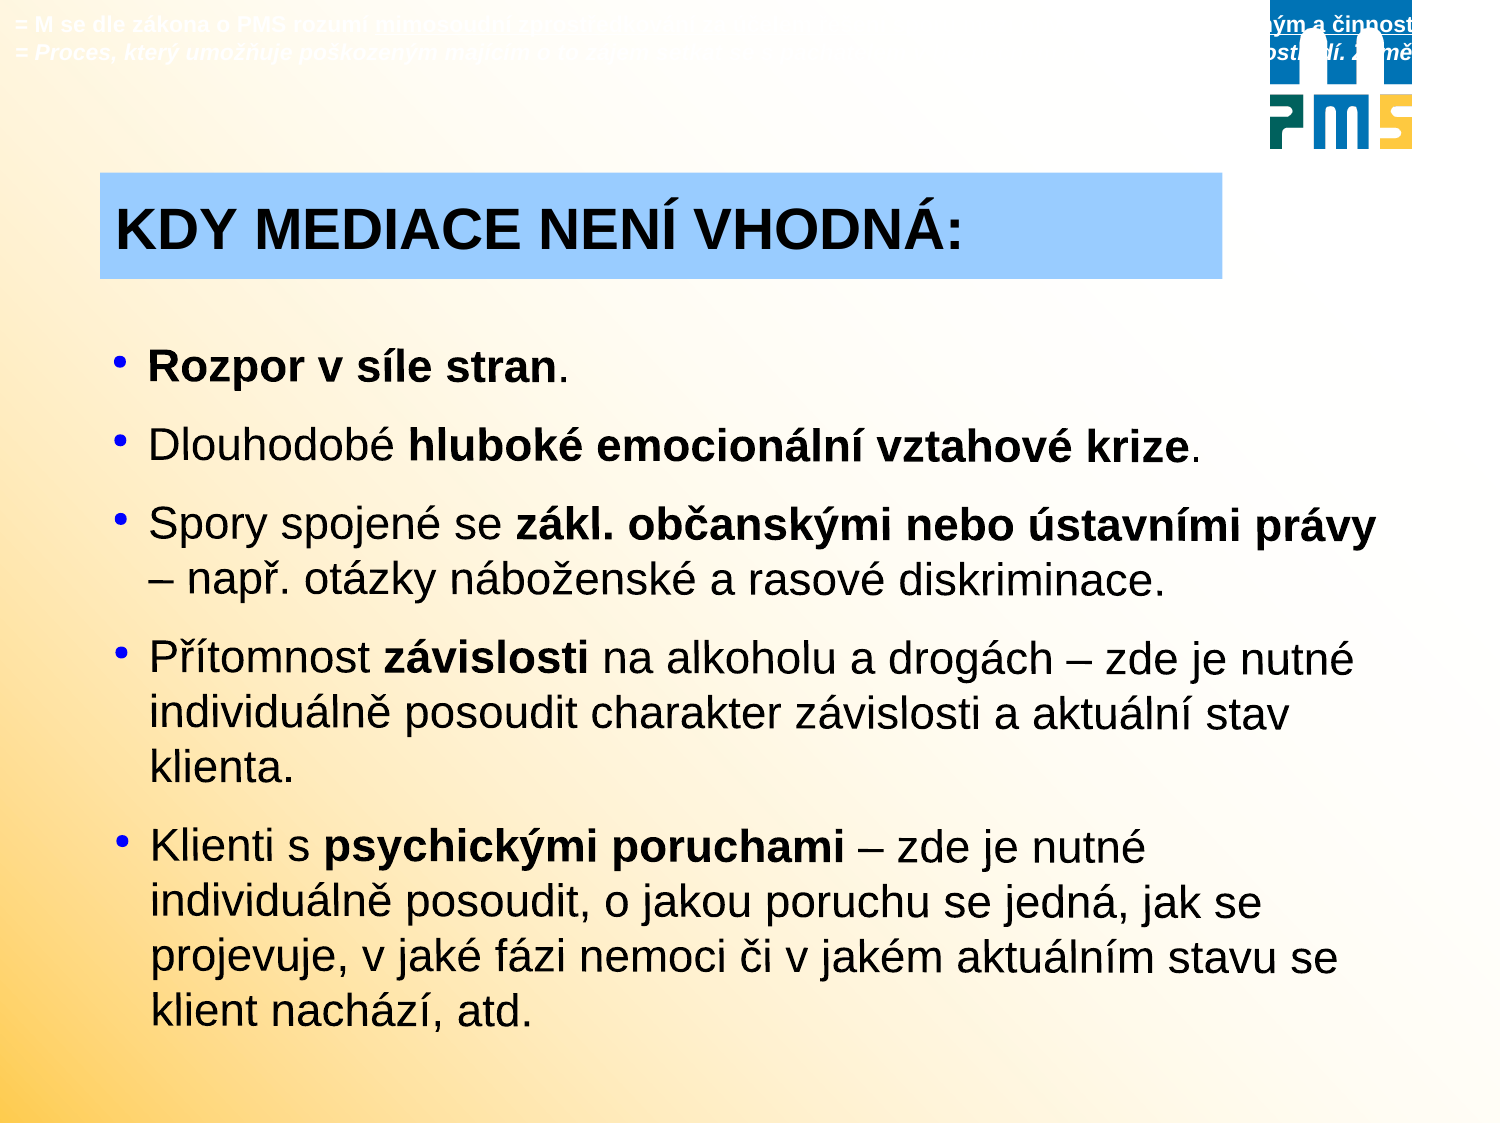

= M se dle zákona o PMS rozumí mimosoudní zprostředkování za účelem řešení sporu mezi obviněným a poškozeným a činnost směřující k urovnání konfliktního stavu vykonávaná v souvislosti s trestním řízením. Mediaci lze provádět jen s výslovným souhlasem obviněného a poškozeného.
= Proces, který umožňuje poškozeným majícím o to zájem setkat se s pachatelem v bezpečném a uspořádaném prostředí. Záměrem je vést pachatele k  odpovědnosti a zároveň poskytnout podporu a pomoc pošk. Pošk.- sdělit, jak jej TČ ovlivnil, dostat odpovědi na své otázky a účastnit se plánu NŠ.
KDY MEDIACE NENÍ VHODNÁ:
Rozpor v síle stran.
Dlouhodobé hluboké emocionální vztahové krize.
Spory spojené se zákl. občanskými nebo ústavními právy – např. otázky náboženské a rasové diskriminace.
Přítomnost závislosti na alkoholu a drogách – zde je nutné individuálně posoudit charakter závislosti a aktuální stav klienta.
Klienti s psychickými poruchami – zde je nutné individuálně posoudit, o jakou poruchu se jedná, jak se projevuje, v jaké fázi nemoci či v jakém aktuálním stavu se klient nachází, atd.